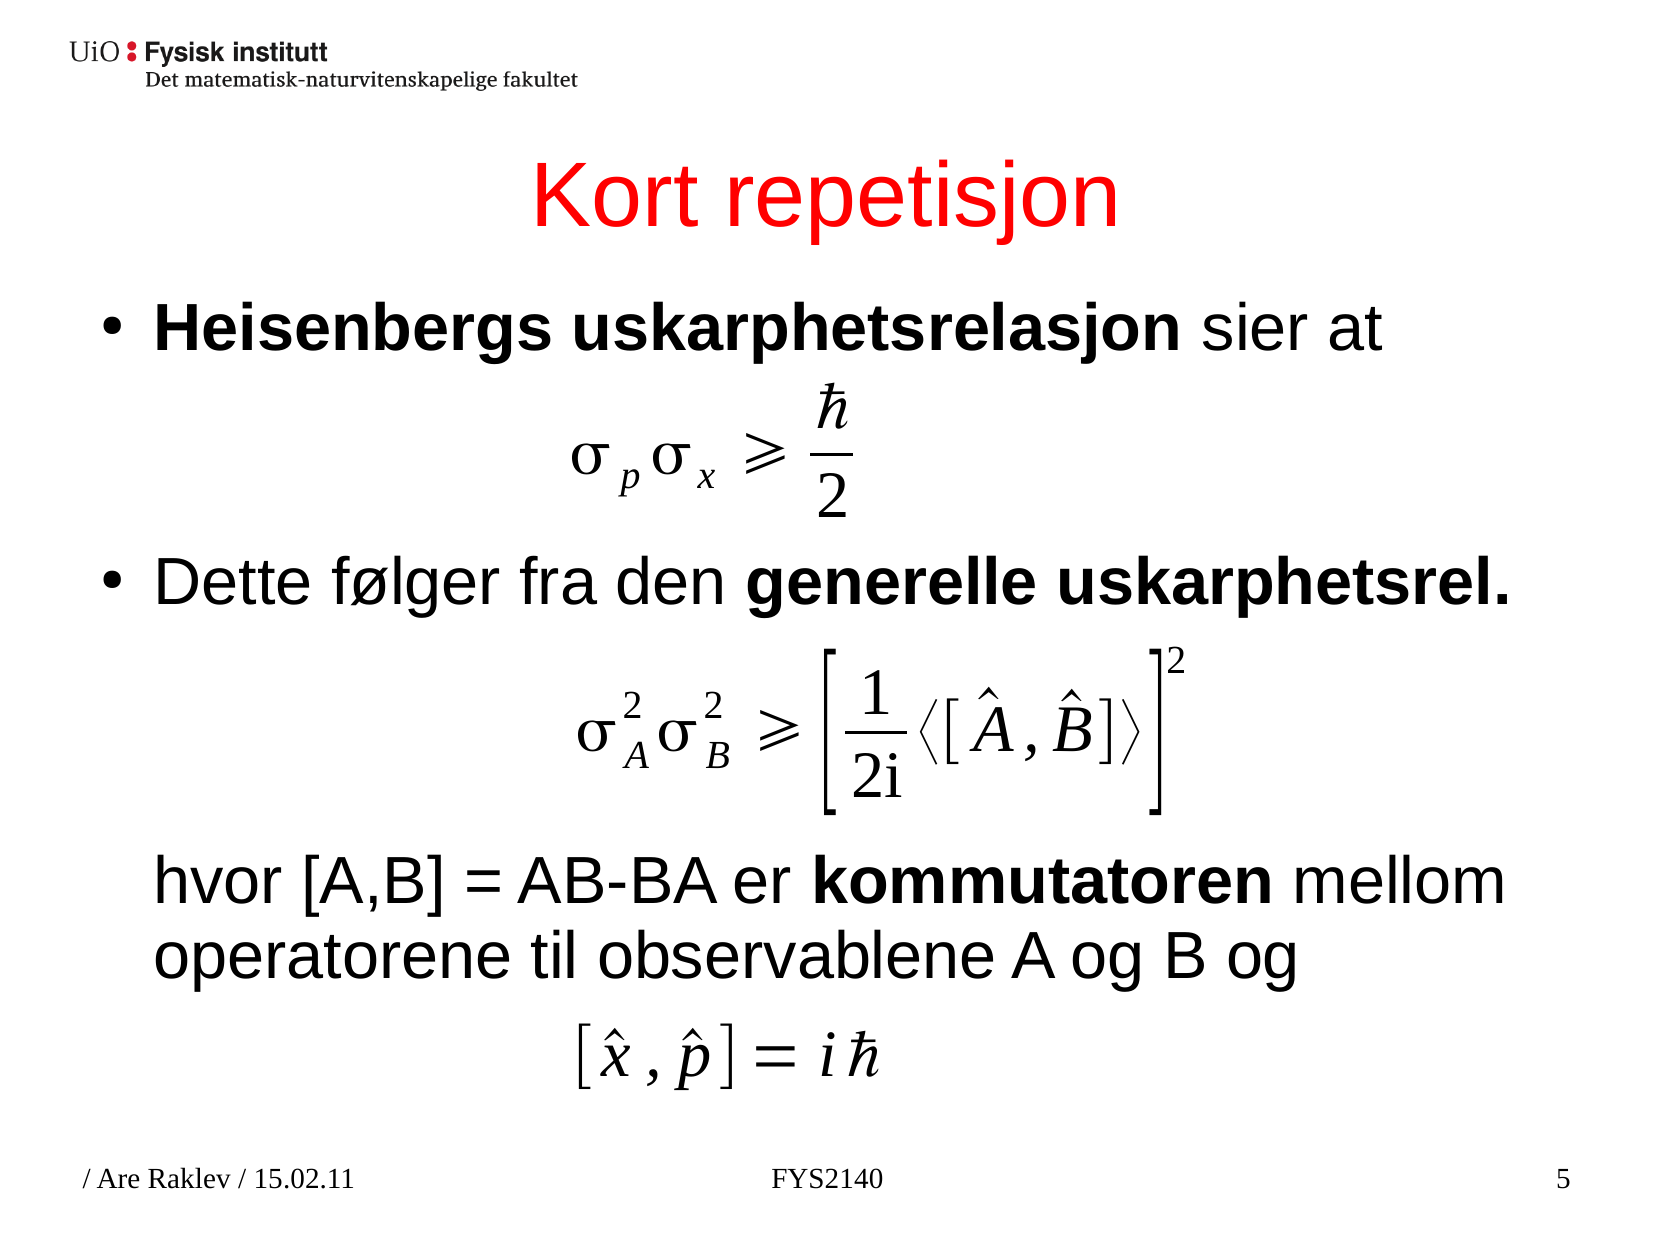

# Kort repetisjon
Heisenbergs uskarphetsrelasjon sier at
Dette følger fra den generelle uskarphetsrel.
hvor [A,B] = AB-BA er kommutatoren mellom operatorene til observablene A og B og
/ Are Raklev / 15.02.11
FYS2140
5